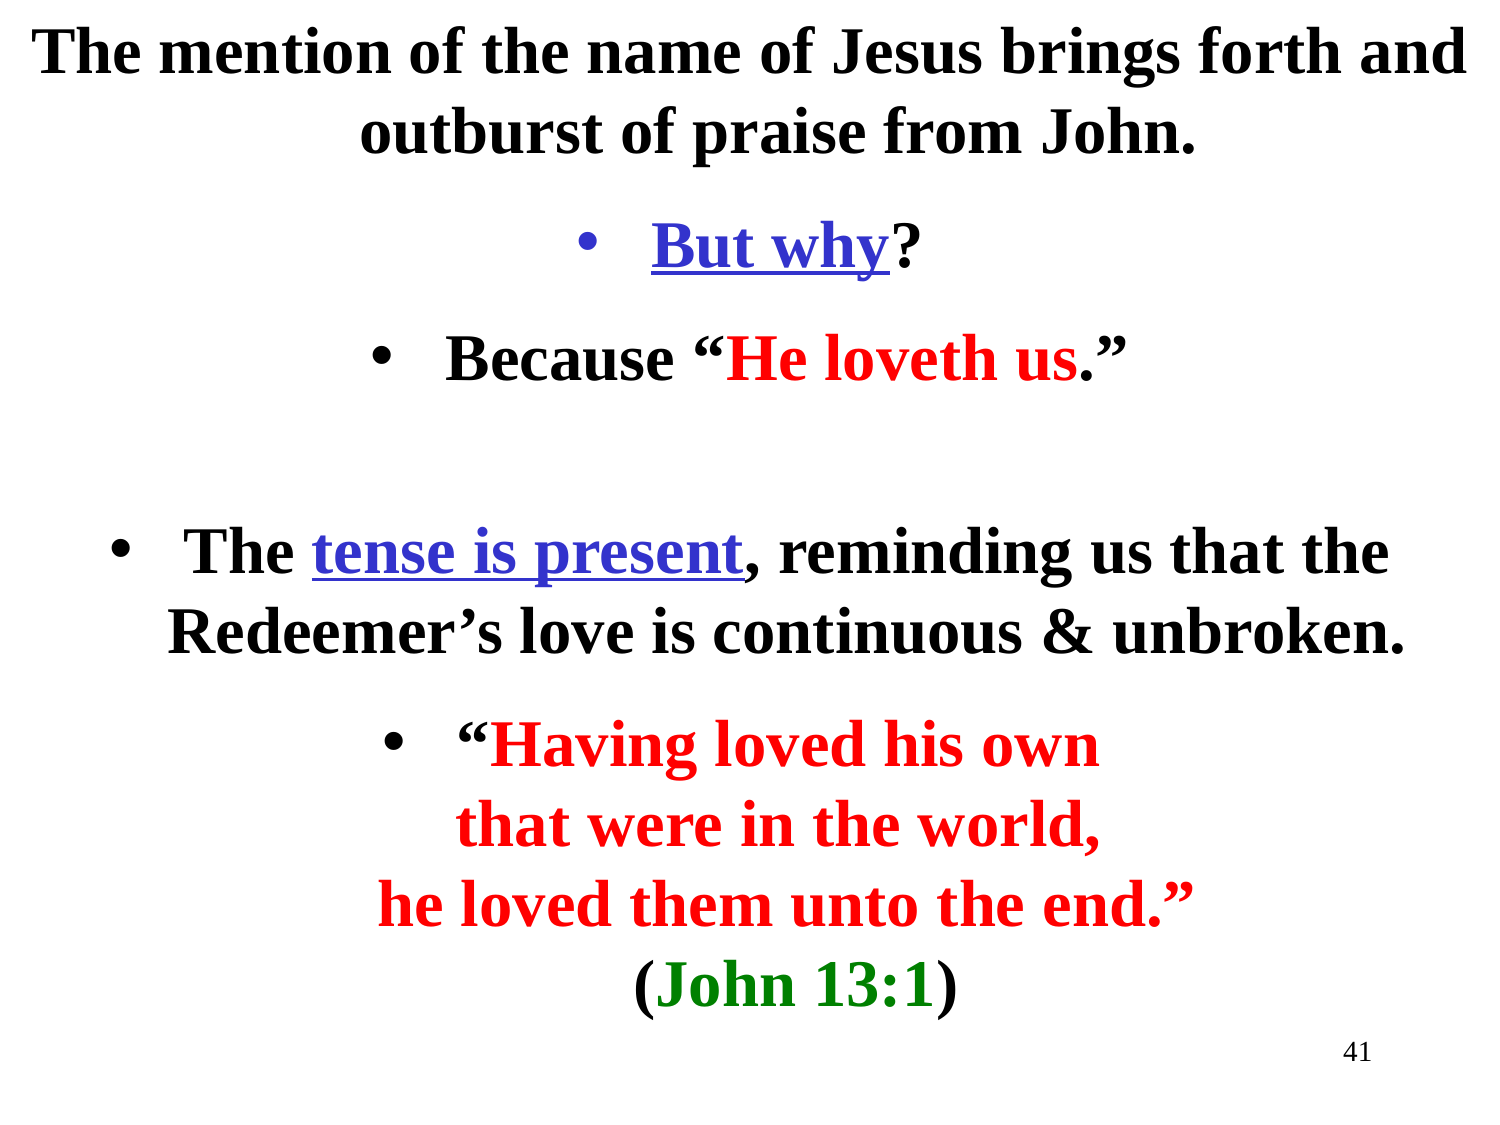

The mention of the name of Jesus brings forth and outburst of praise from John.
But why?
Because “He loveth us.”
The tense is present, reminding us that the Redeemer’s love is continuous & unbroken.
“Having loved his own
that were in the world,
he loved them unto the end.”
 (John 13:1)